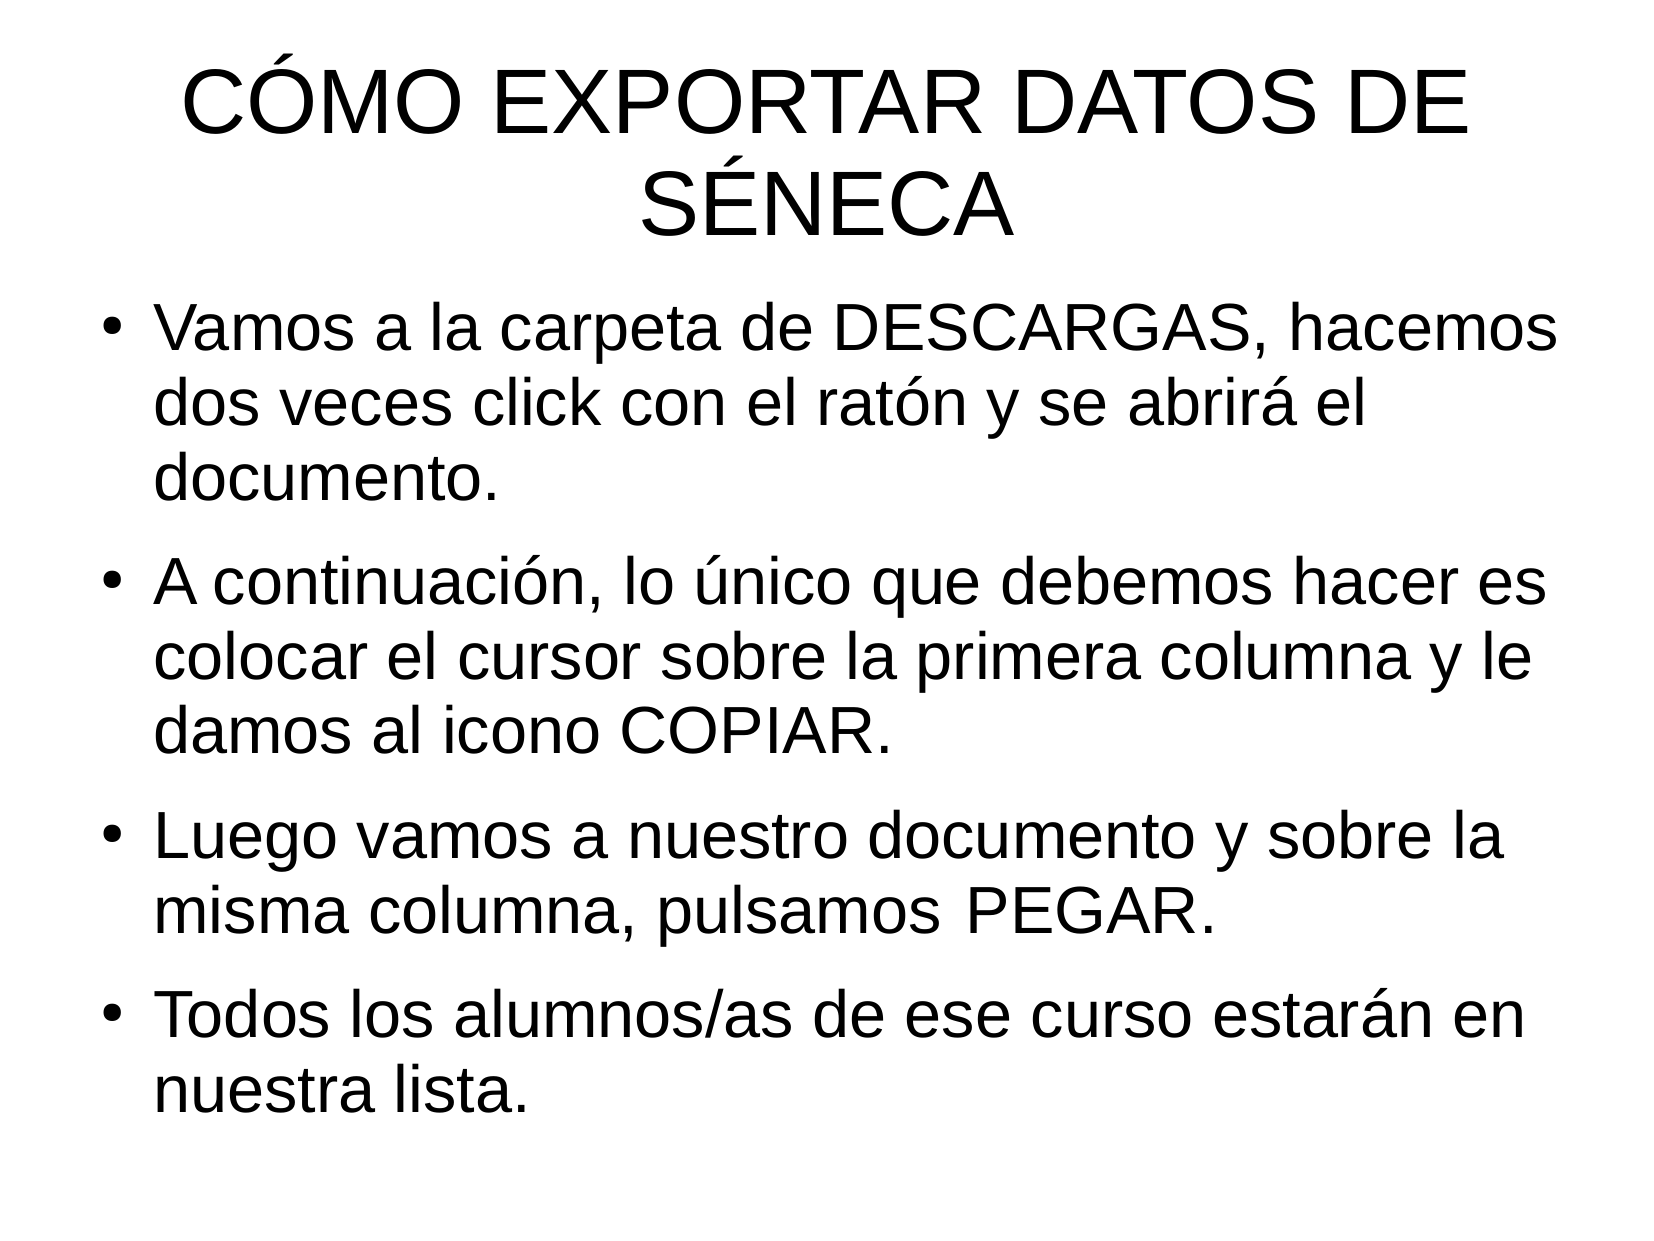

# CÓMO EXPORTAR DATOS DE SÉNECA
Vamos a la carpeta de DESCARGAS, hacemos dos veces click con el ratón y se abrirá el documento.
A continuación, lo único que debemos hacer es colocar el cursor sobre la primera columna y le damos al icono COPIAR.
Luego vamos a nuestro documento y sobre la misma columna, pulsamos 	PEGAR.
Todos los alumnos/as de ese curso estarán en nuestra lista.